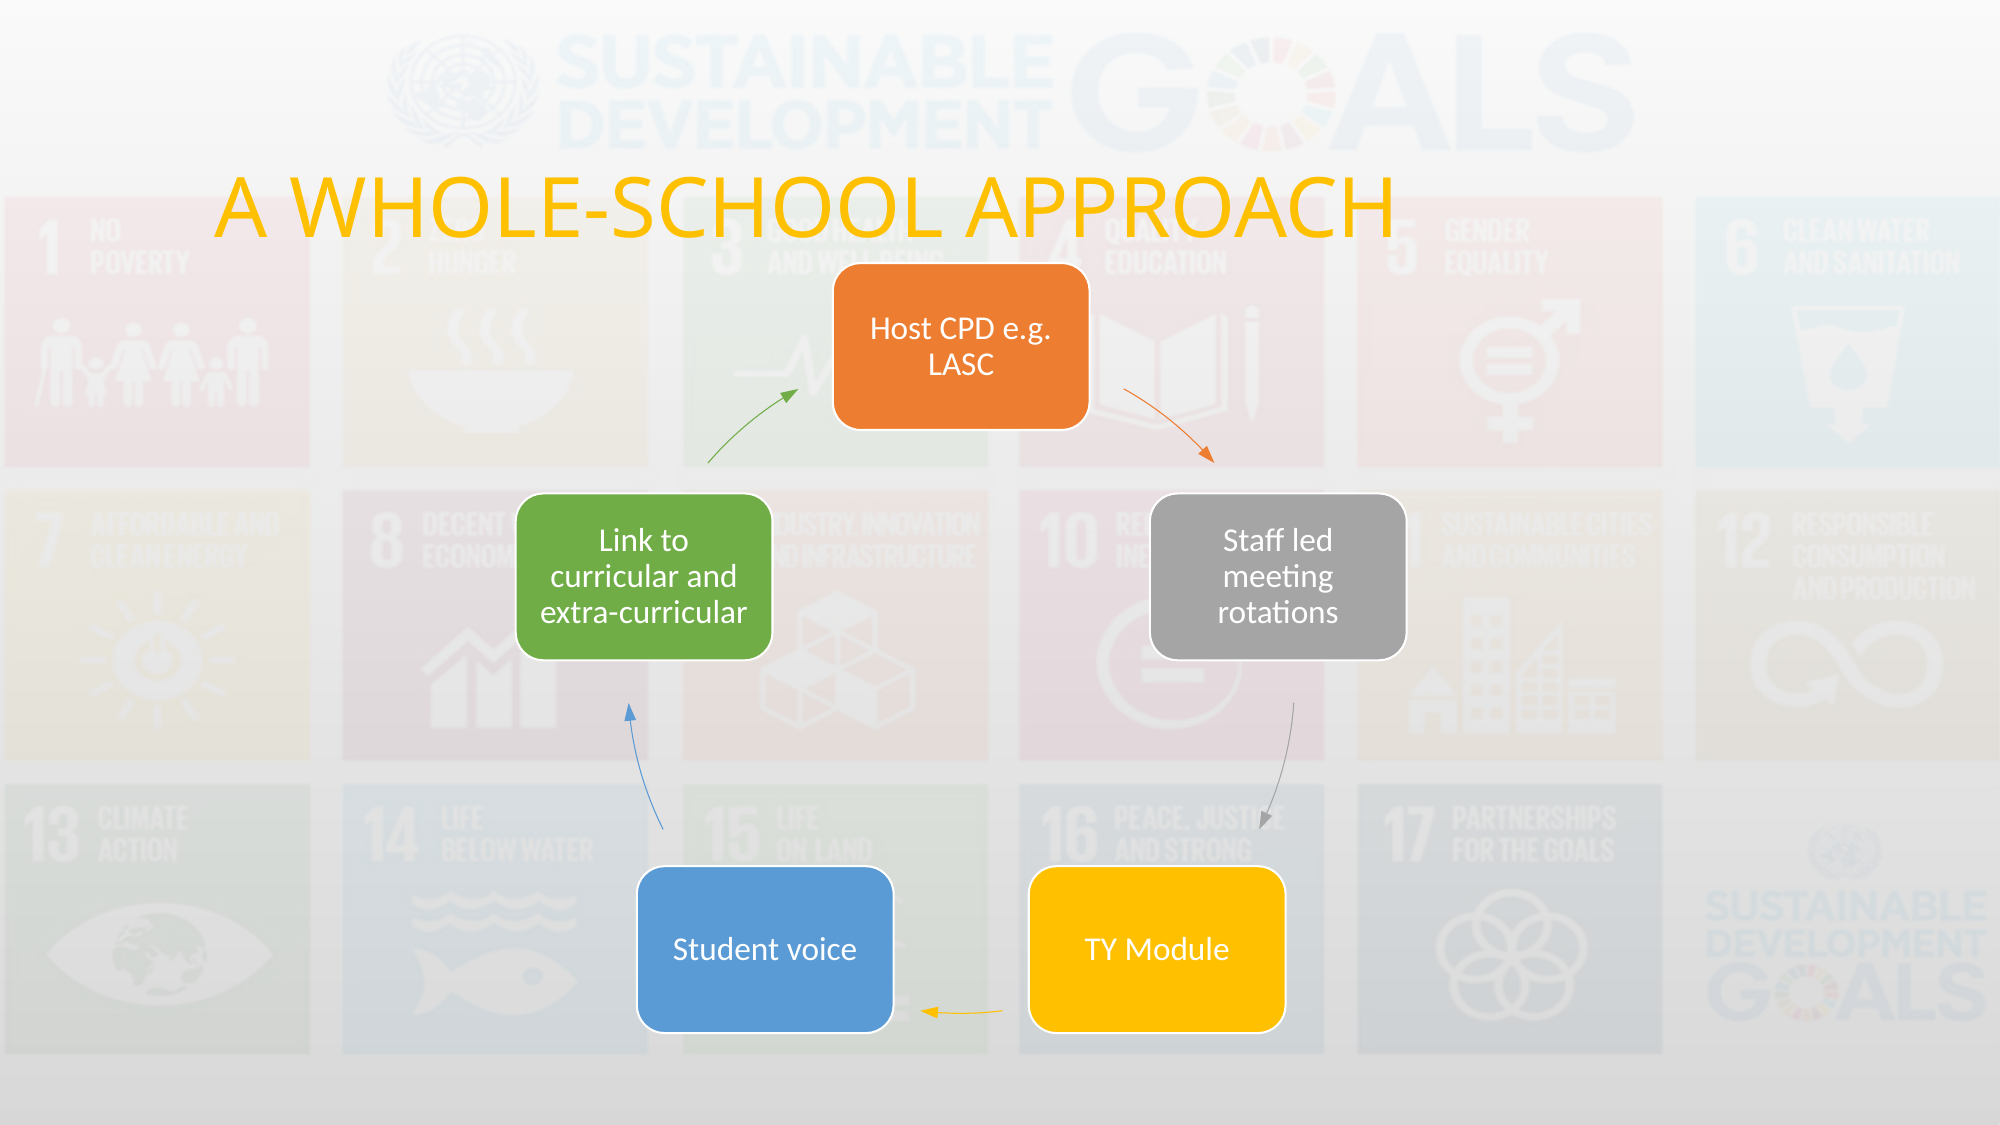

# A WHOLE-SCHOOL APPROACH
Host CPD e.g. LASC
Link to curricular and extra-curricular
Staff led meeting rotations
Student voice
TY Module